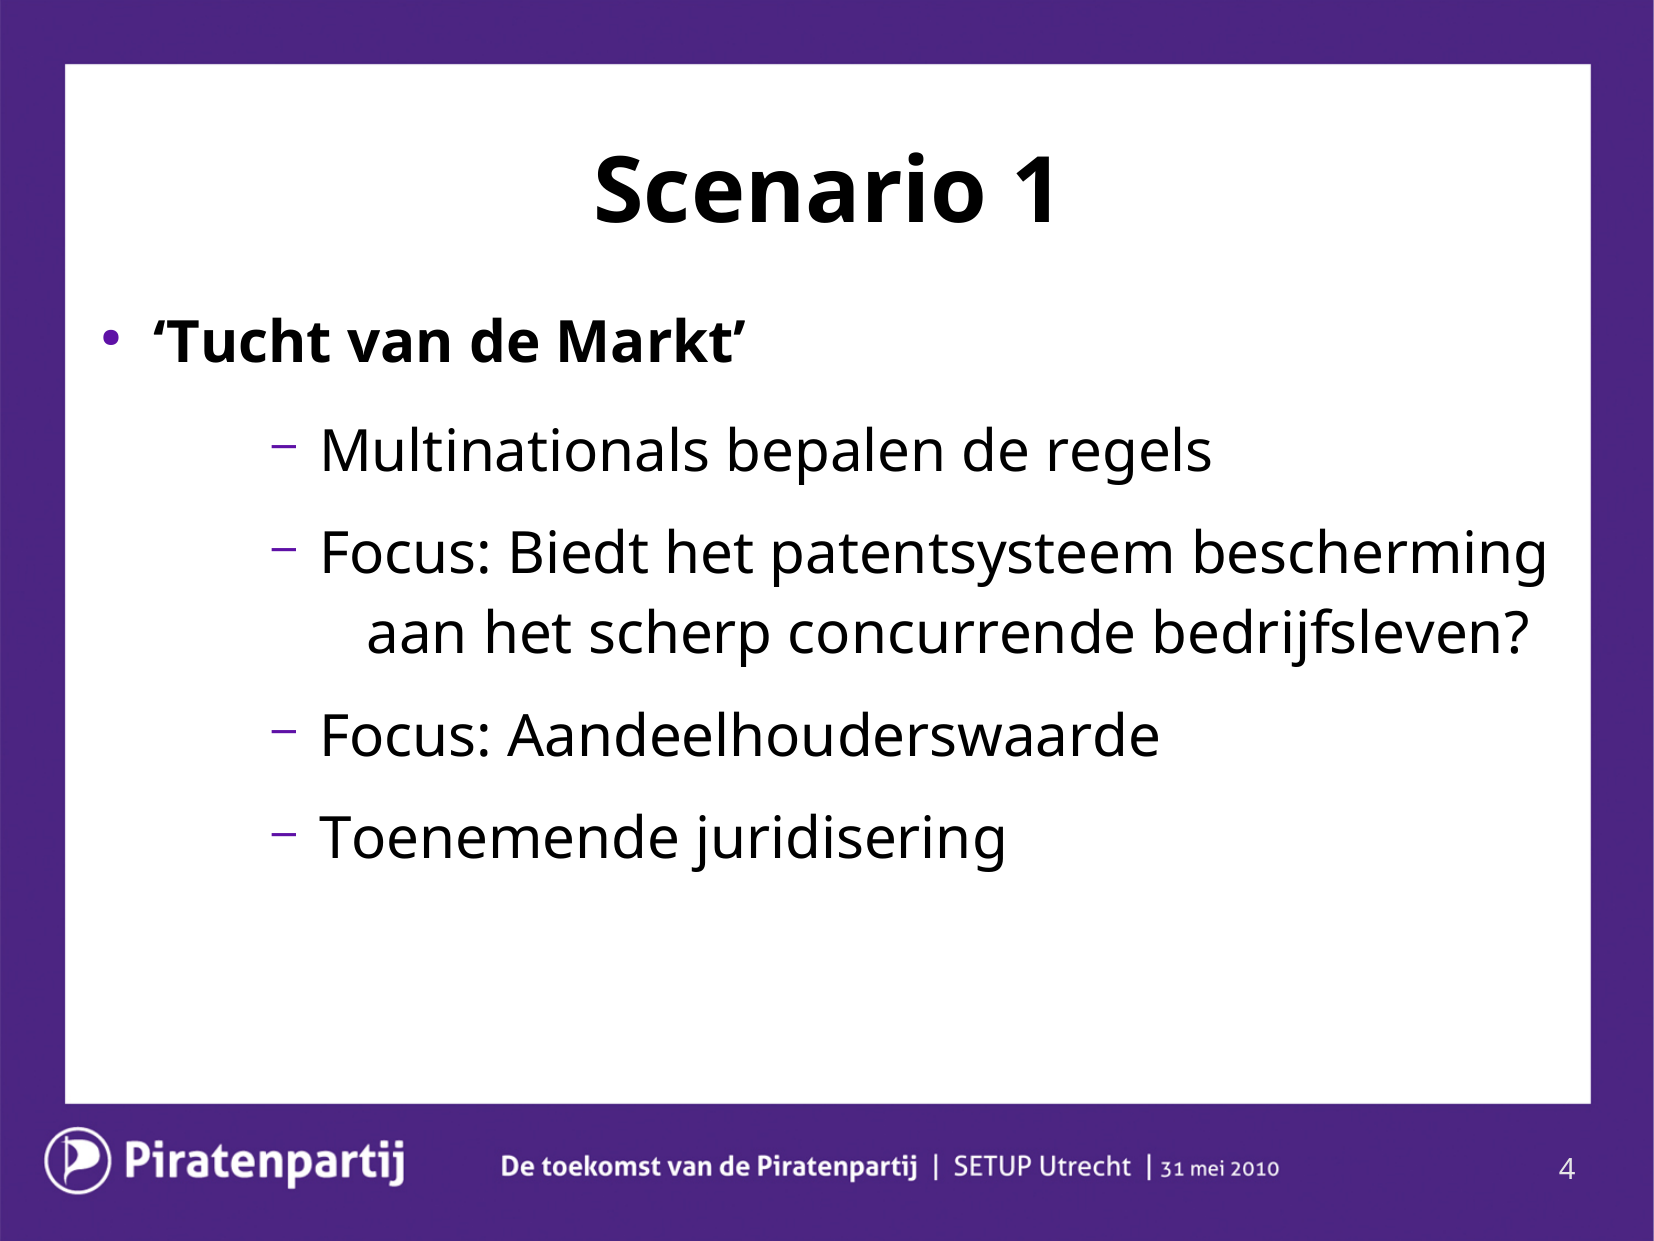

# Scenario 1
‘Tucht van de Markt’
Multinationals bepalen de regels
Focus: Biedt het patentsysteem bescherming aan het scherp concurrende bedrijfsleven?
Focus: Aandeelhouderswaarde
Toenemende juridisering
4